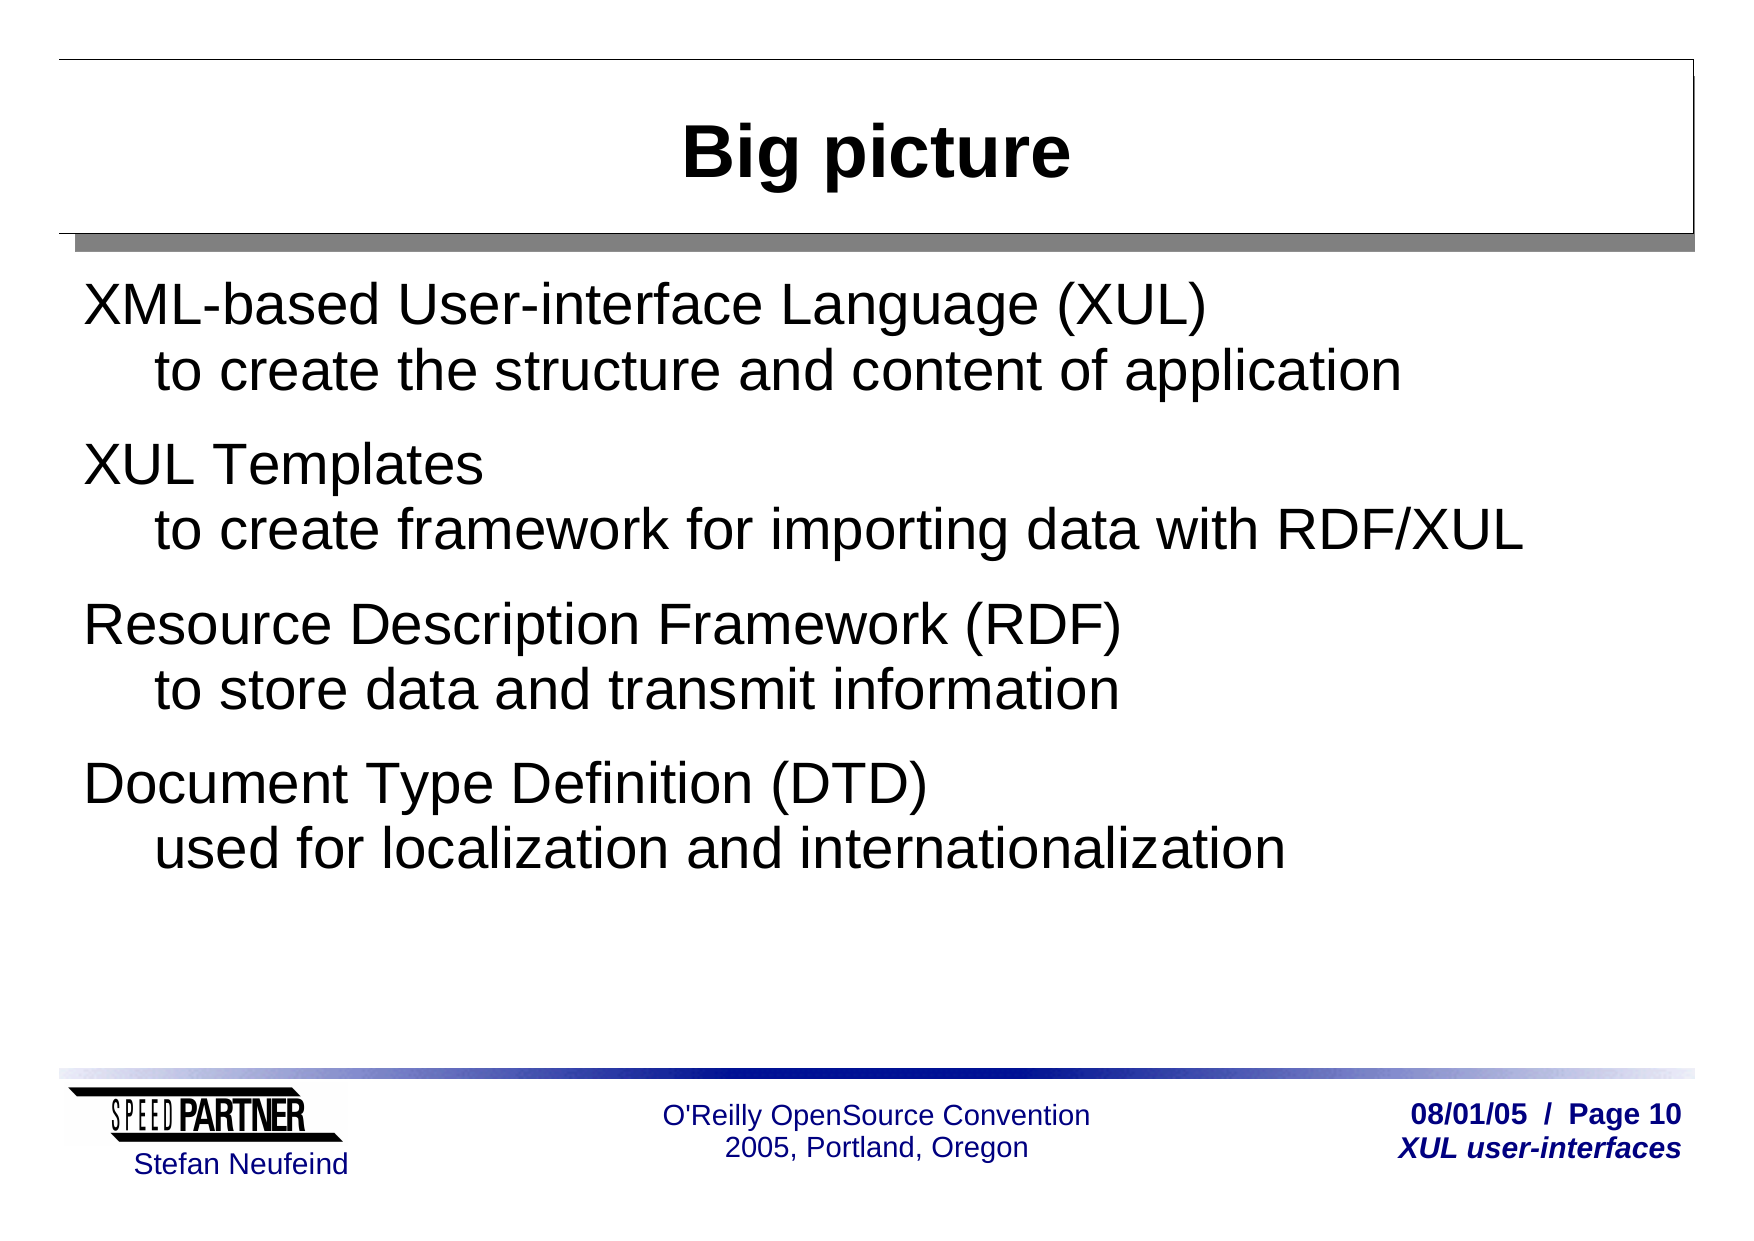

# Big picture
XML-based User-interface Language (XUL)
to create the structure and content of application
XUL Templates
to create framework for importing data with RDF/XUL
Resource Description Framework (RDF)
to store data and transmit information
Document Type Definition (DTD)
used for localization and internationalization